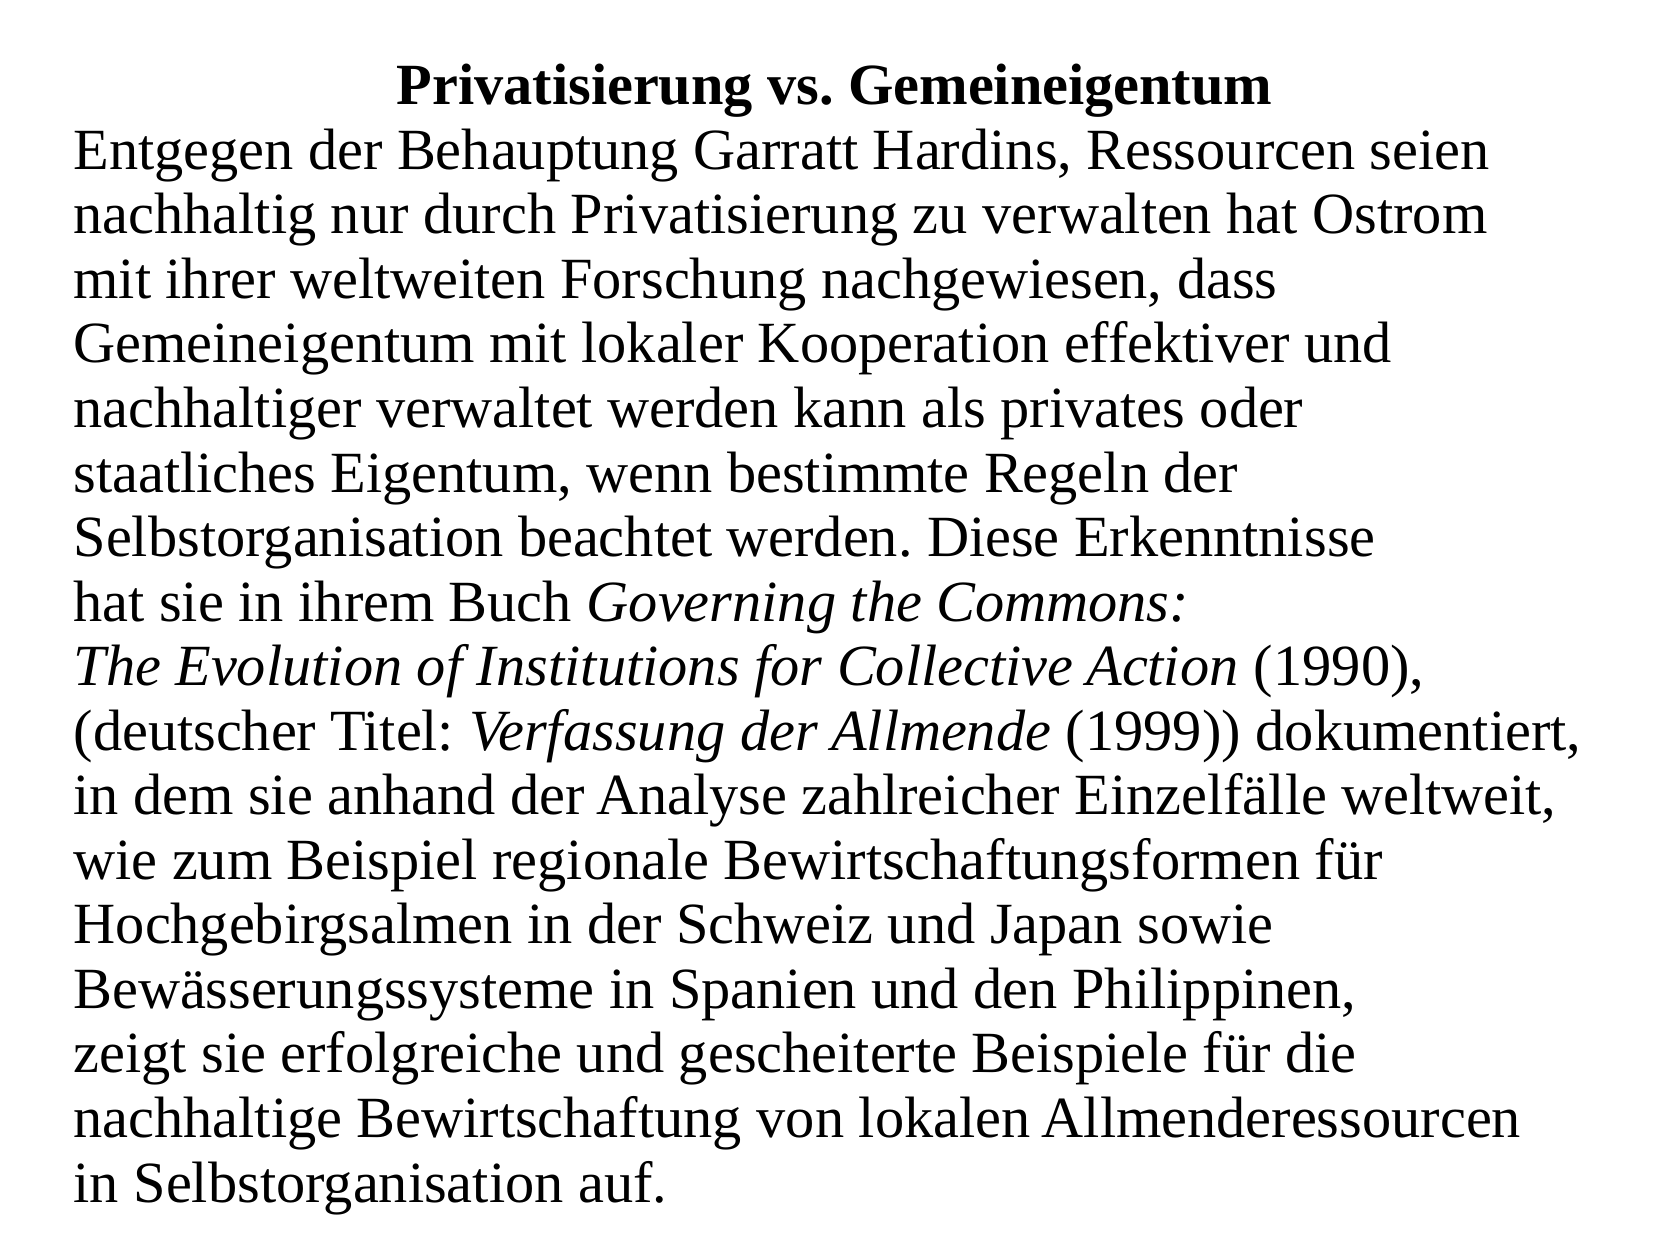

Privatisierung vs. Gemeineigentum
Entgegen der Behauptung Garratt Hardins, Ressourcen seien
nachhaltig nur durch Privatisierung zu verwalten hat Ostrom
mit ihrer weltweiten Forschung nachgewiesen, dass
Gemeineigentum mit lokaler Kooperation effektiver und
nachhaltiger verwaltet werden kann als privates oder
staatliches Eigentum, wenn bestimmte Regeln der
Selbstorganisation beachtet werden. Diese Erkenntnisse
hat sie in ihrem Buch Governing the Commons:
The Evolution of Institutions for Collective Action (1990),
(deutscher Titel: Verfassung der Allmende (1999)) dokumentiert,
in dem sie anhand der Analyse zahlreicher Einzelfälle weltweit,
wie zum Beispiel regionale Bewirtschaftungsformen für
Hochgebirgsalmen in der Schweiz und Japan sowie
Bewässerungssysteme in Spanien und den Philippinen,
zeigt sie erfolgreiche und gescheiterte Beispiele für die
nachhaltige Bewirtschaftung von lokalen Allmenderessourcen
in Selbstorganisation auf.